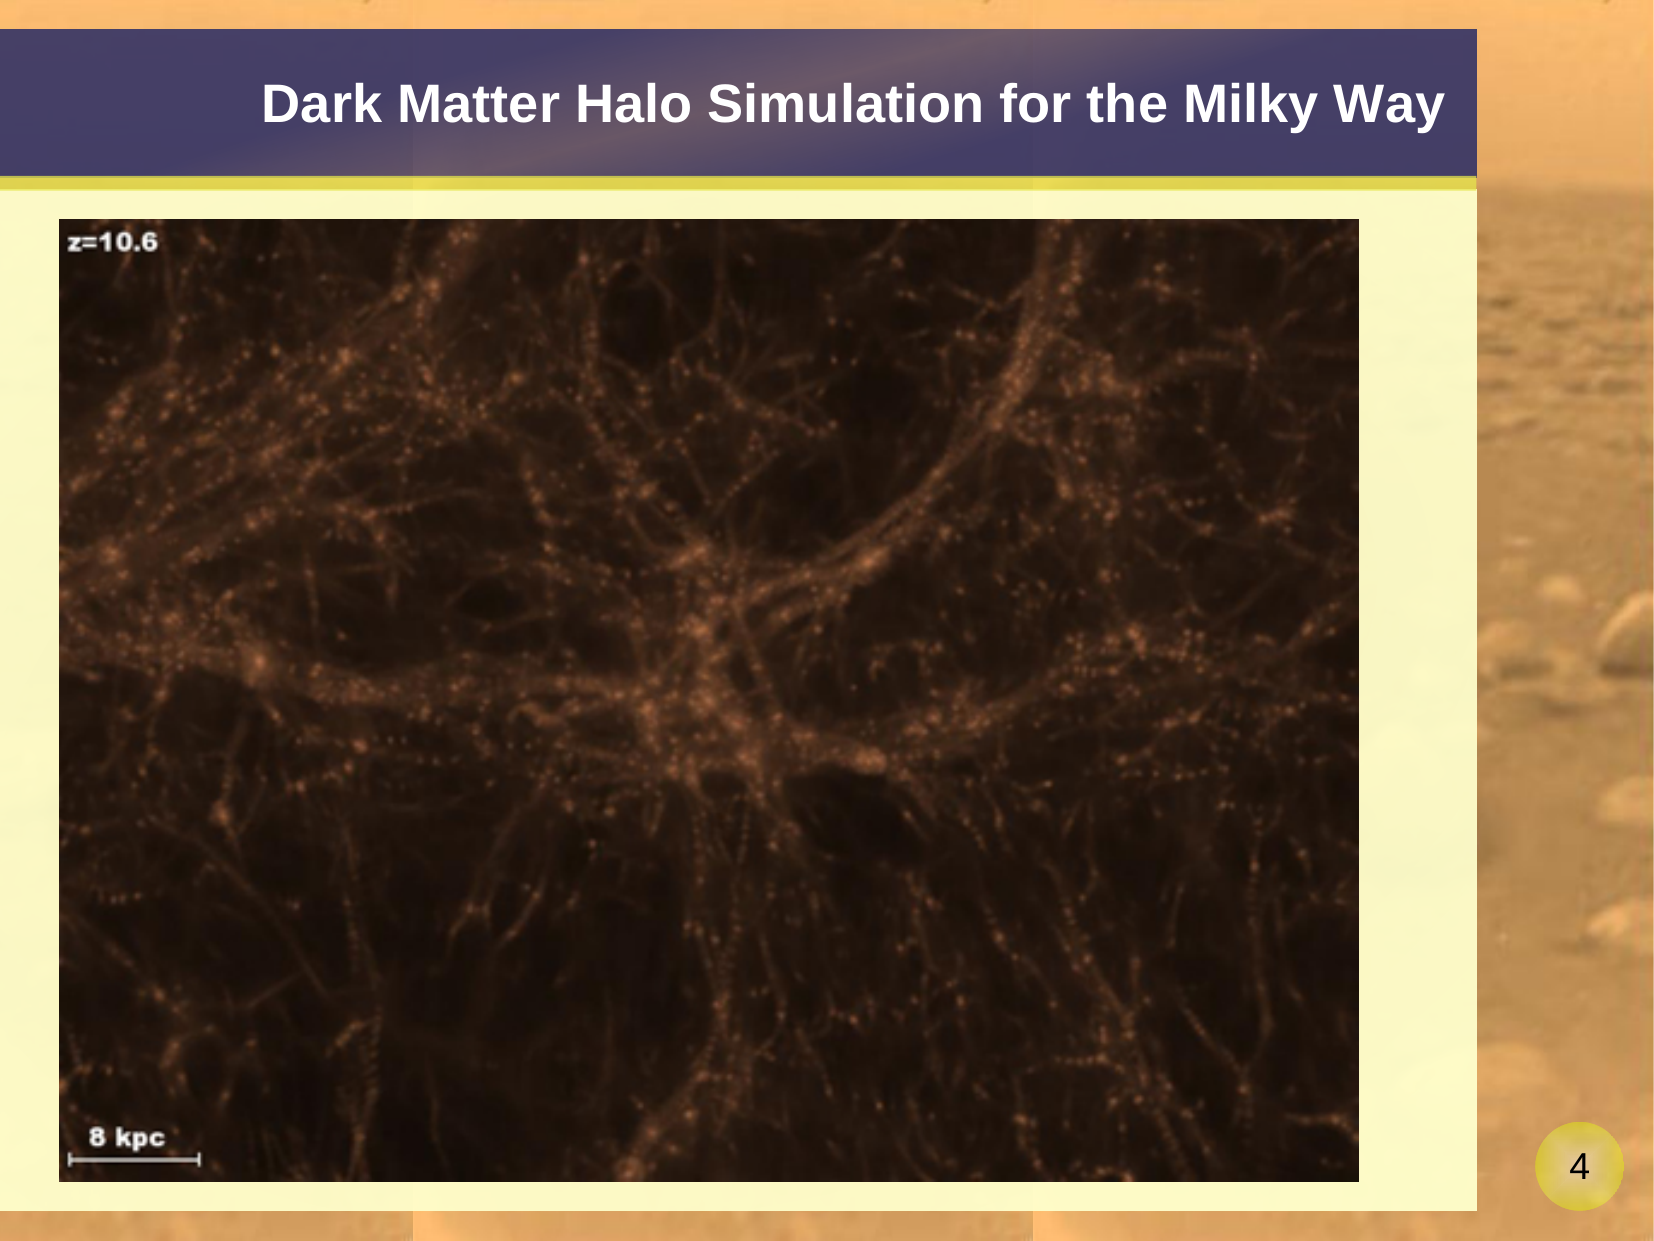

# Dark Matter Halo Simulation for the Milky Way